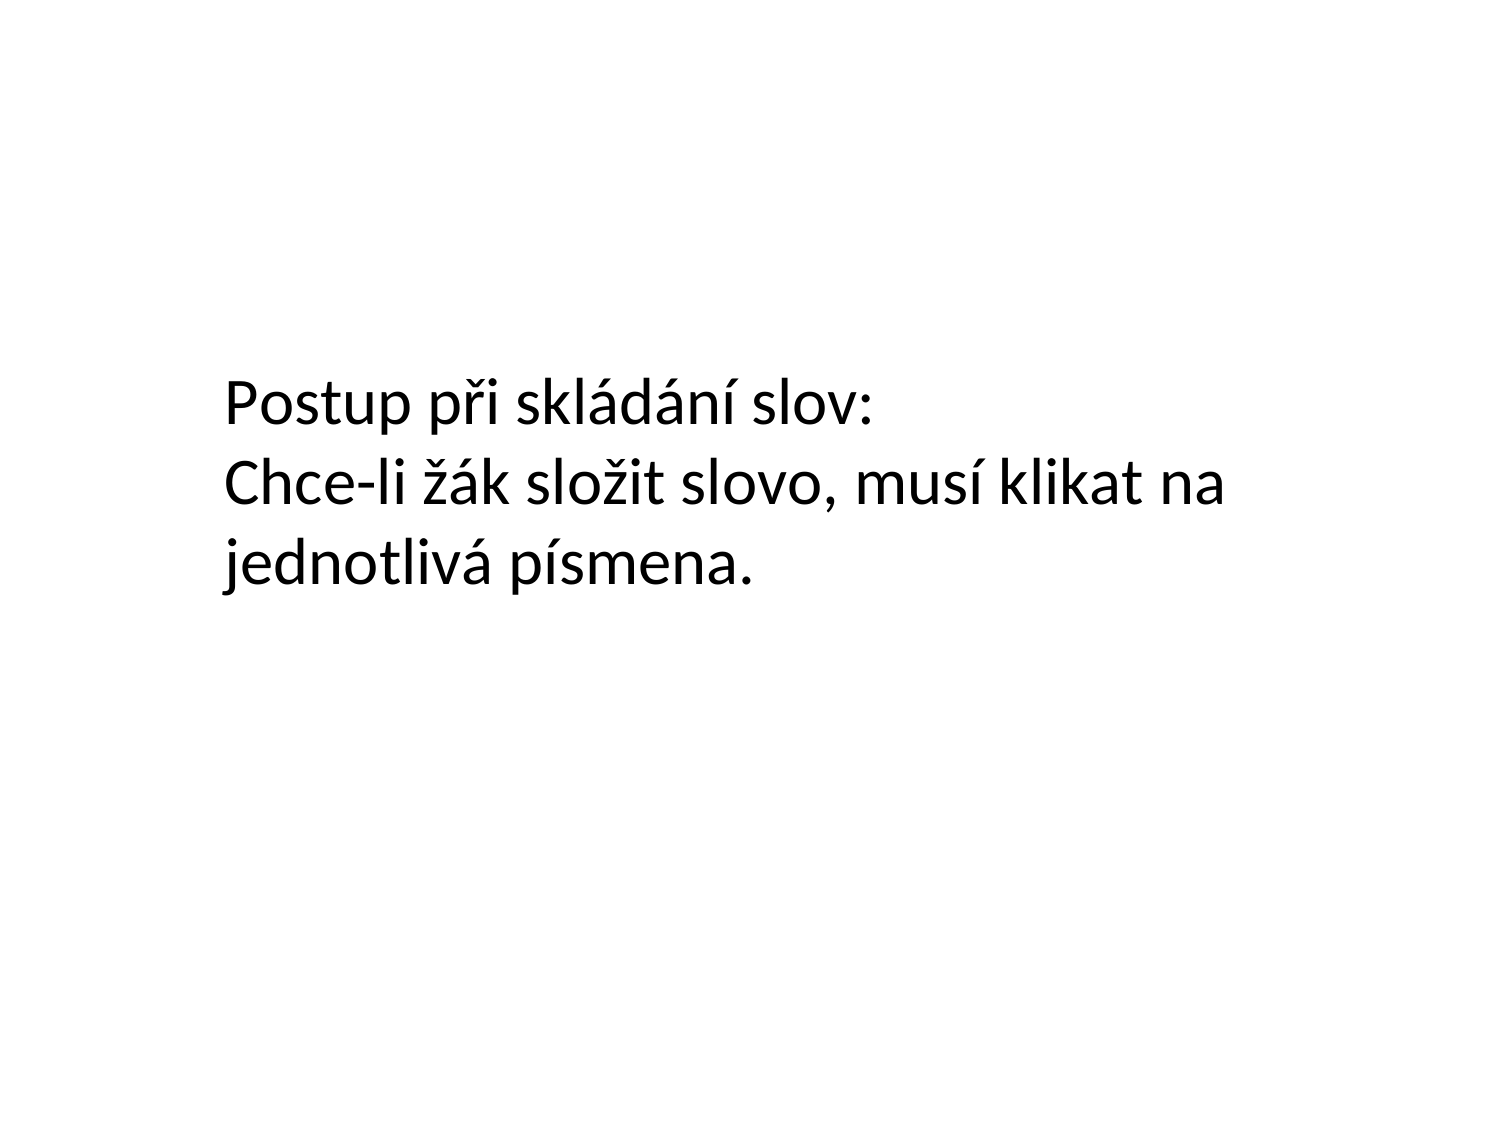

Postup při skládání slov:
Chce-li žák složit slovo, musí klikat na
jednotlivá písmena.